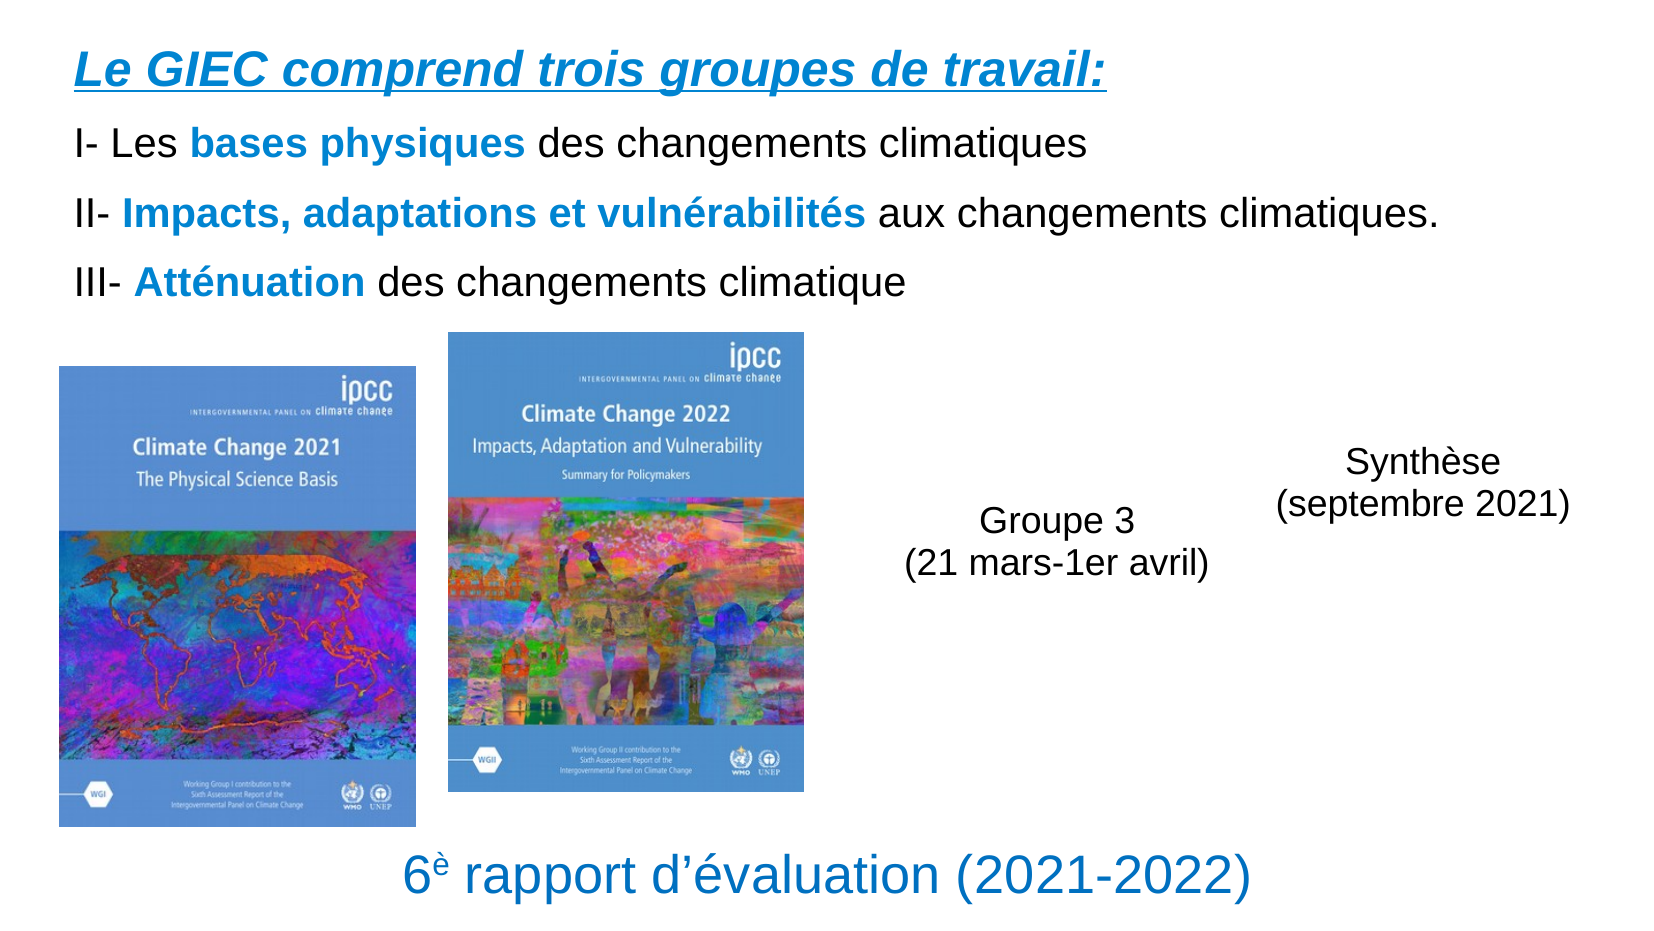

Le GIEC comprend trois groupes de travail:
I- Les bases physiques des changements climatiques
II- Impacts, adaptations et vulnérabilités aux changements climatiques.
III- Atténuation des changements climatique
Synthèse
(septembre 2021)
Groupe 3
(21 mars-1er avril)
6è rapport d’évaluation (2021-2022)